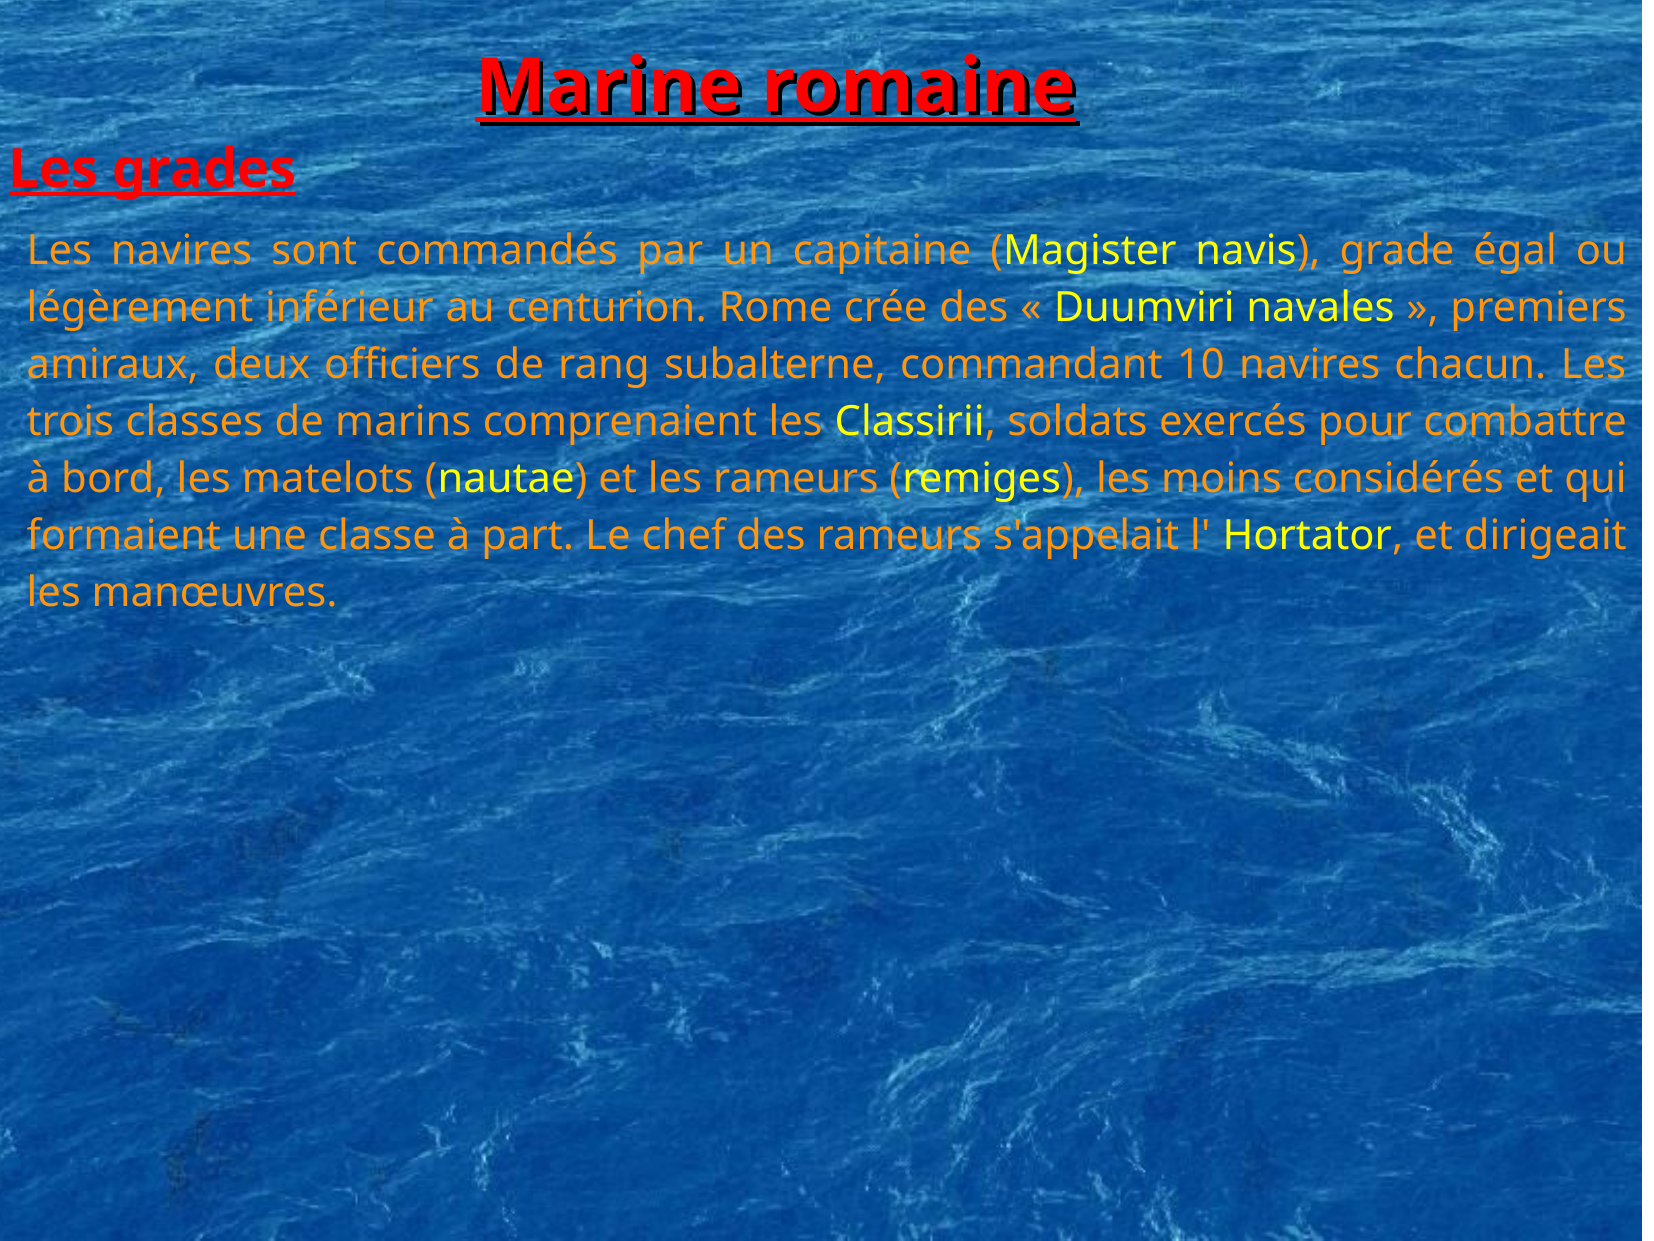

Marine romaine
Les grades
Les navires sont commandés par un capitaine (Magister navis), grade égal ou légèrement inférieur au centurion. Rome crée des « Duumviri navales », premiers amiraux, deux officiers de rang subalterne, commandant 10 navires chacun. Les trois classes de marins comprenaient les Classirii, soldats exercés pour combattre à bord, les matelots (nautae) et les rameurs (remiges), les moins considérés et qui formaient une classe à part. Le chef des rameurs s'appelait l' Hortator, et dirigeait les manœuvres.